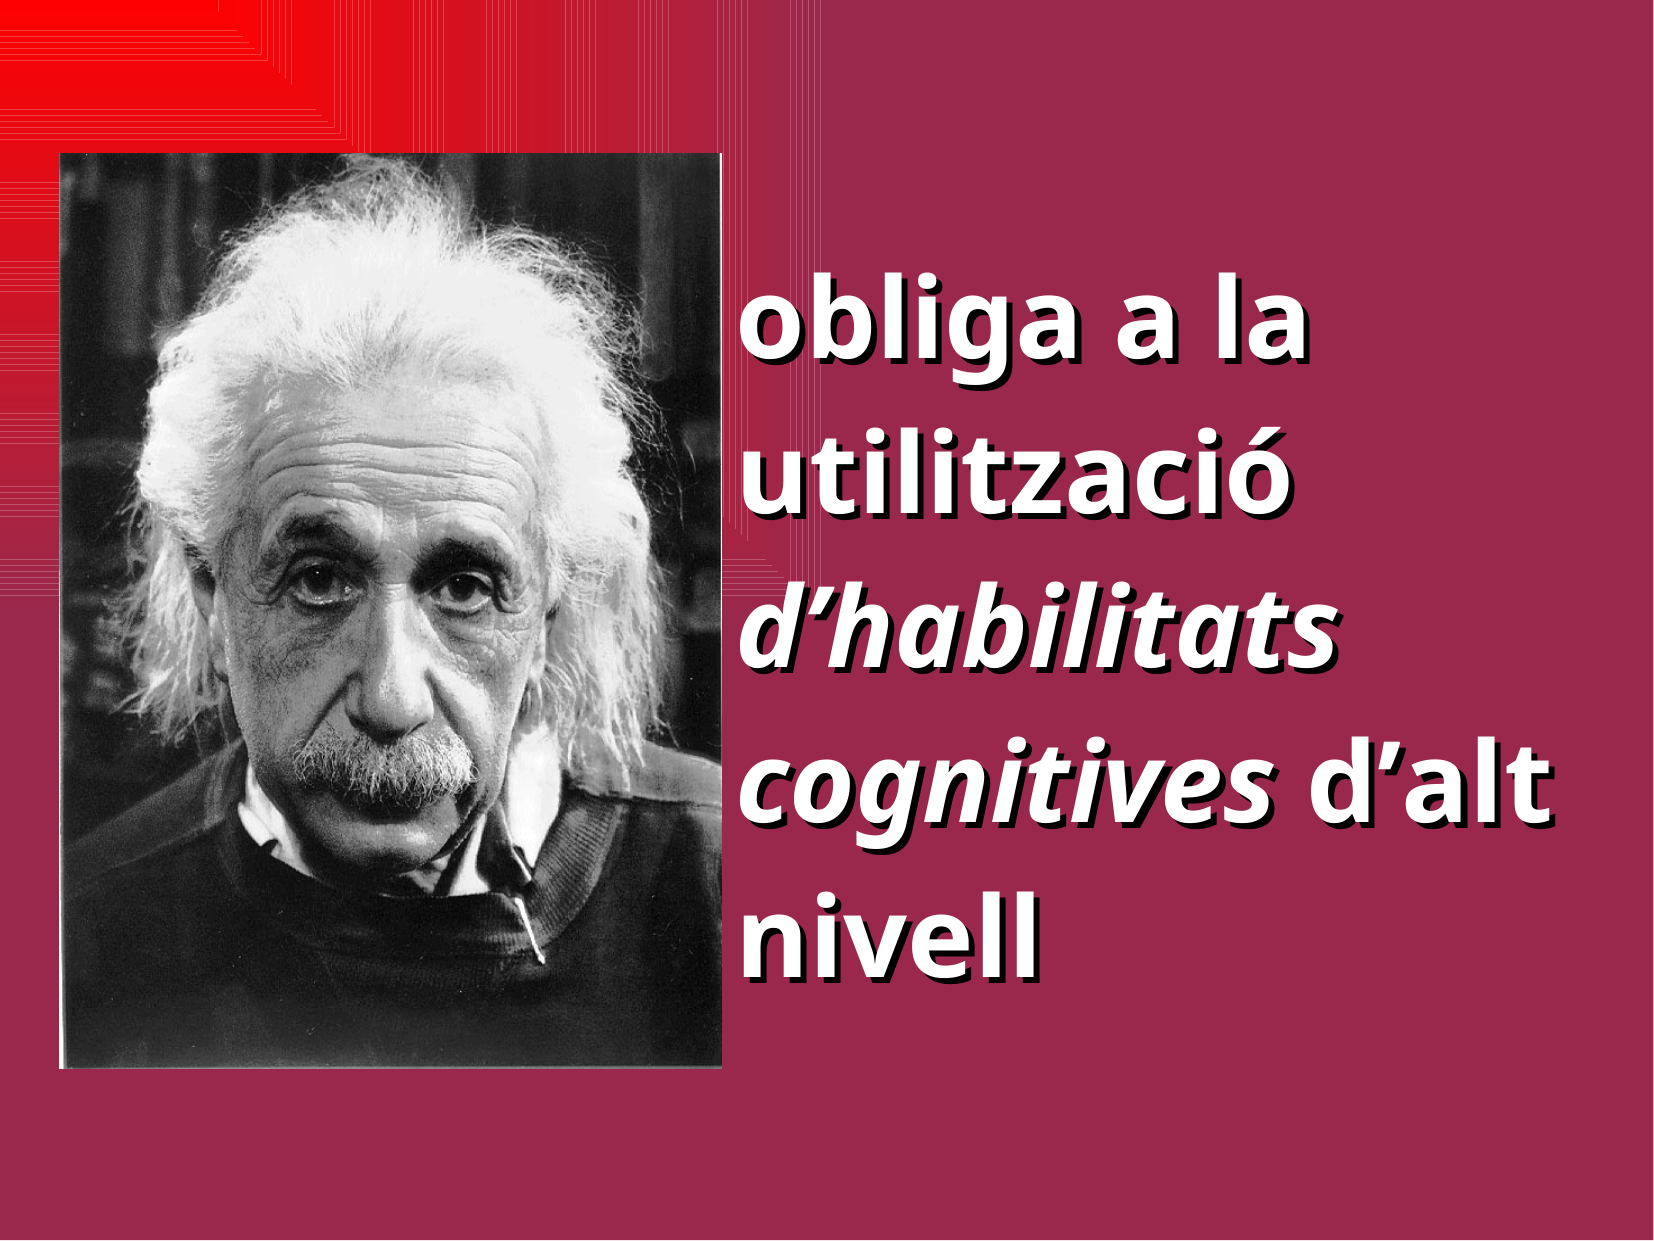

obliga a la utilització d’habilitats cognitives d’alt nivell